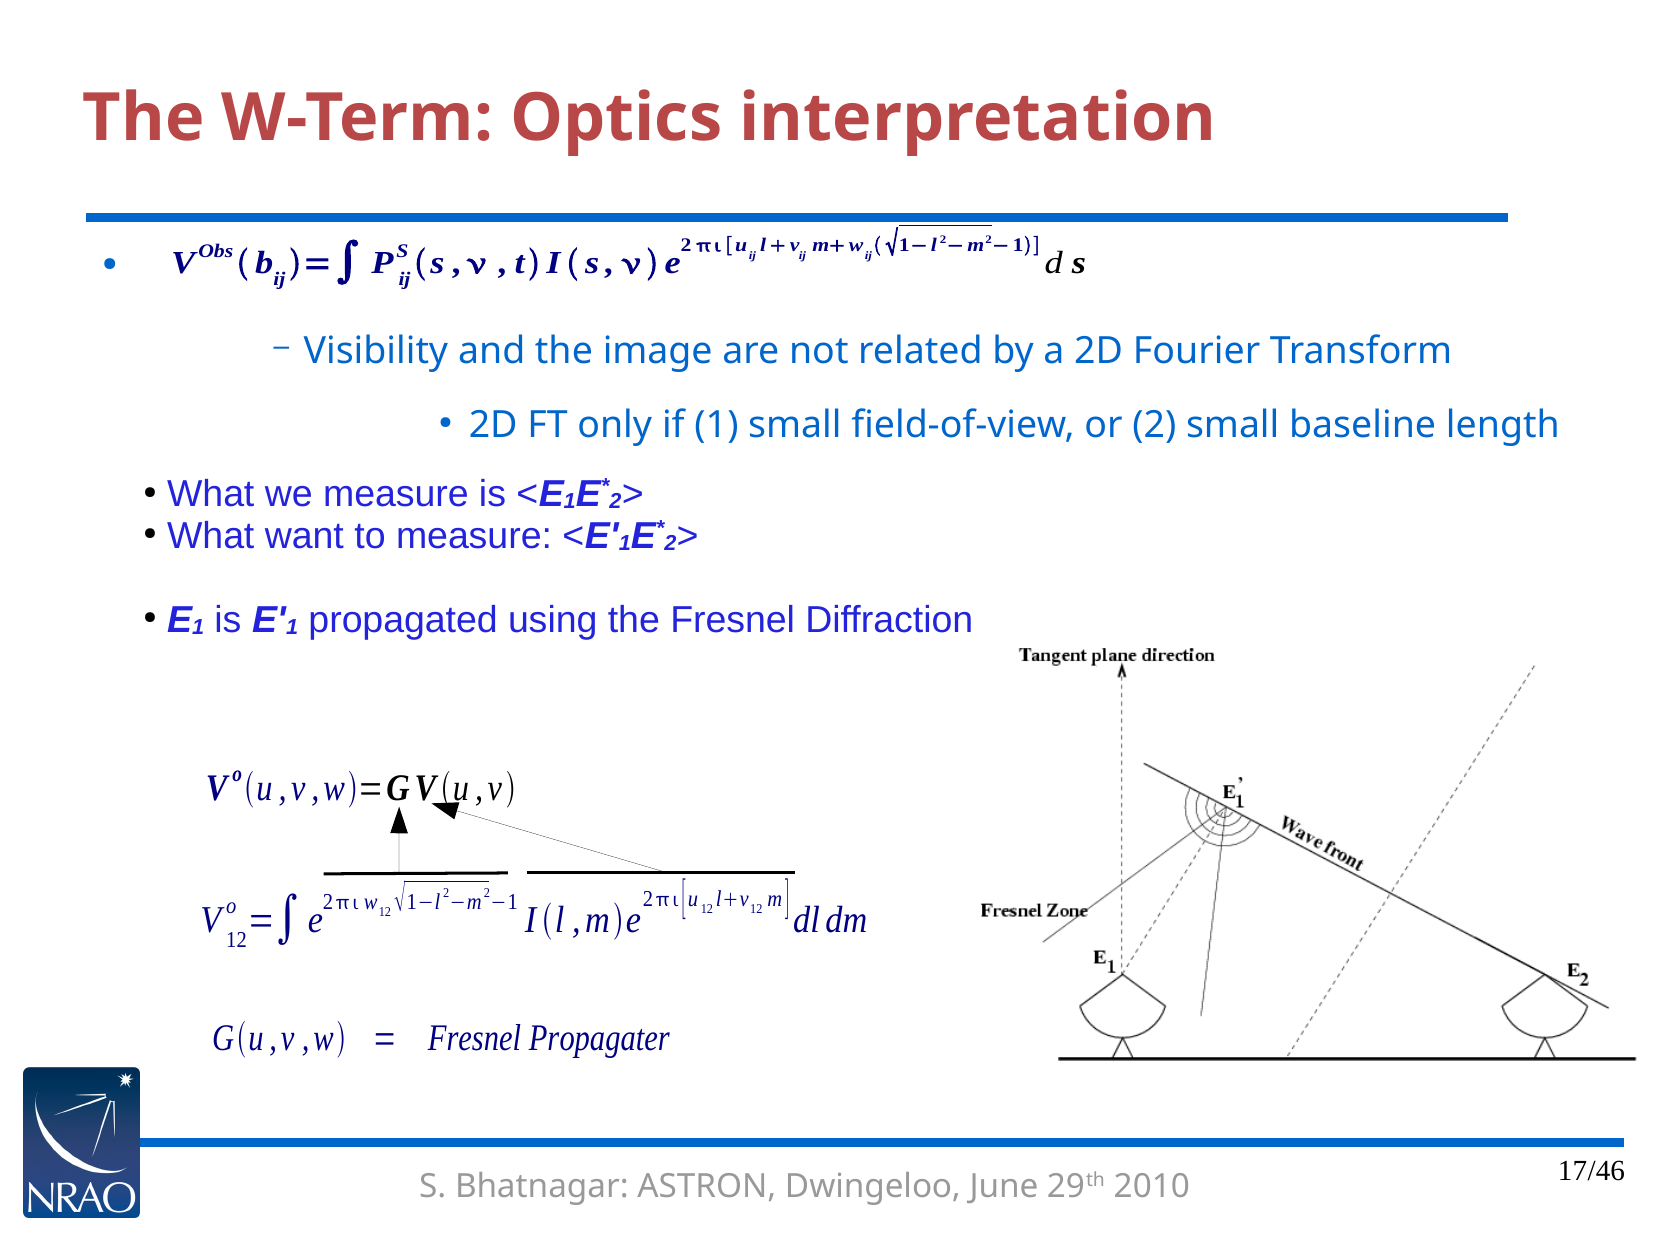

The W-Term: Optics interpretation
# Visibility and the image are not related by a 2D Fourier Transform
2D FT only if (1) small field-of-view, or (2) small baseline length
 What we measure is <E1E*2>
 What want to measure: <E'1E*2>
 E1 is E'1 propagated using the Fresnel Diffraction
17
 What we measure is <E1E*2>
 What we assume we measure: <E'1E*2>
 E1 is E'1 propagated using the Fresnel Diffraction